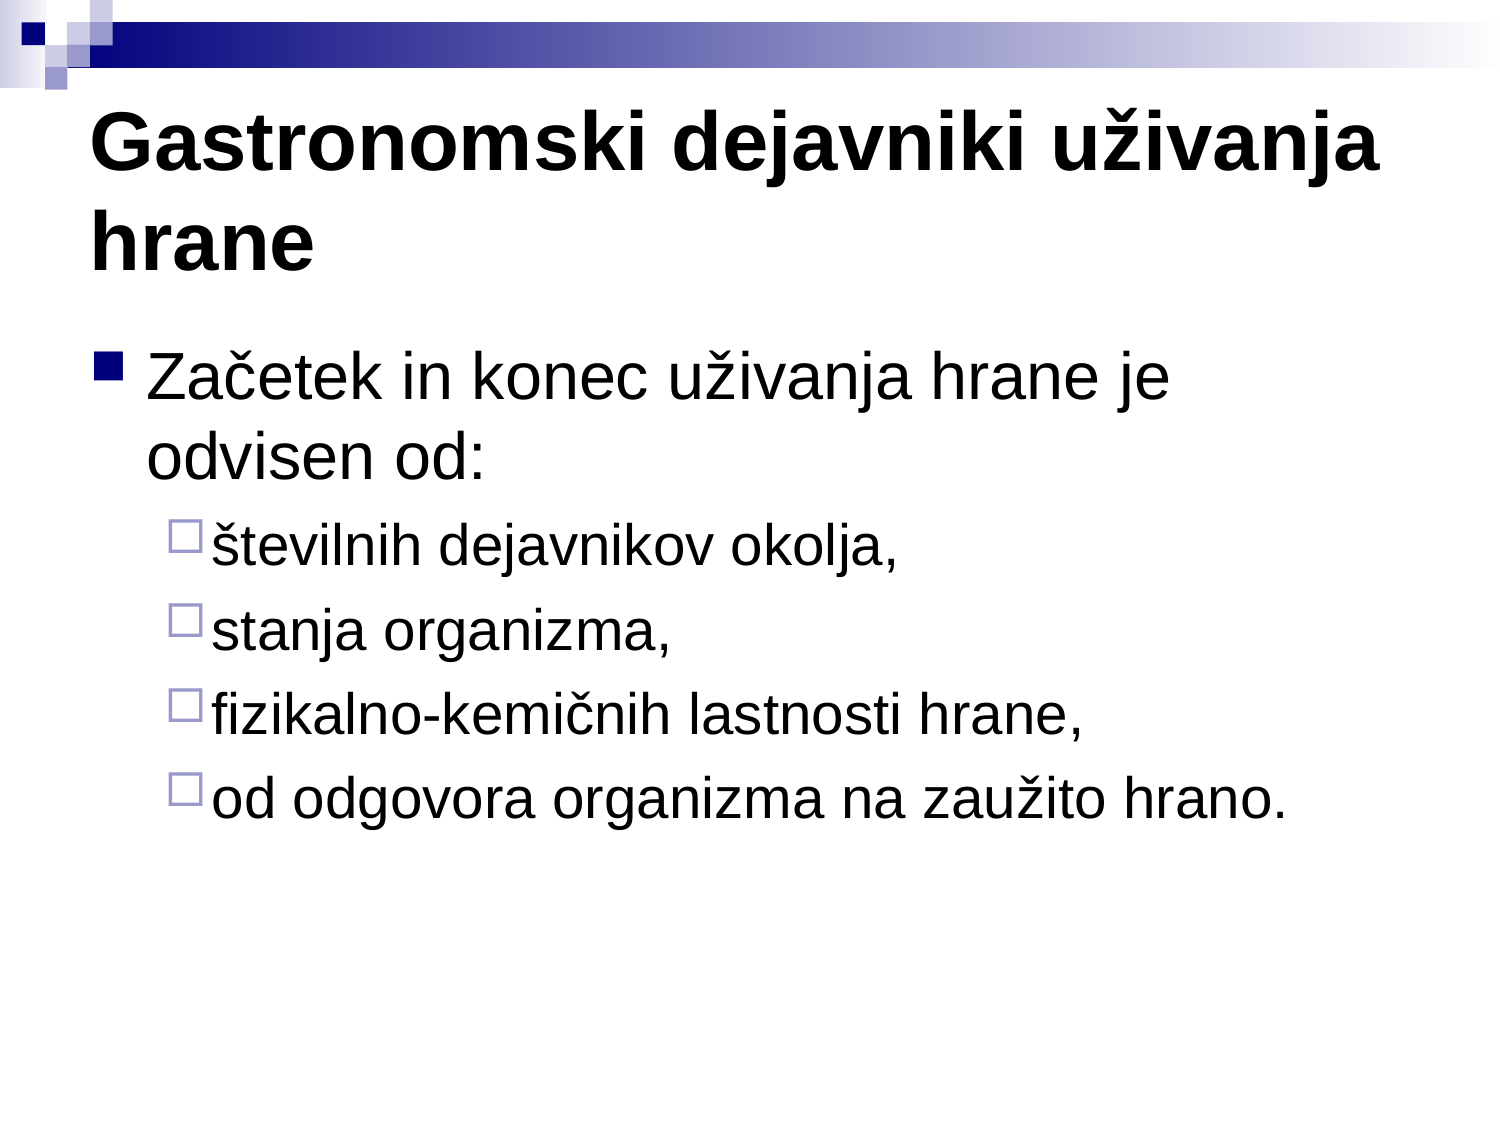

# Gastronomski dejavniki uživanja hrane
Začetek in konec uživanja hrane je odvisen od:
številnih dejavnikov okolja,
stanja organizma,
fizikalno-kemičnih lastnosti hrane,
od odgovora organizma na zaužito hrano.